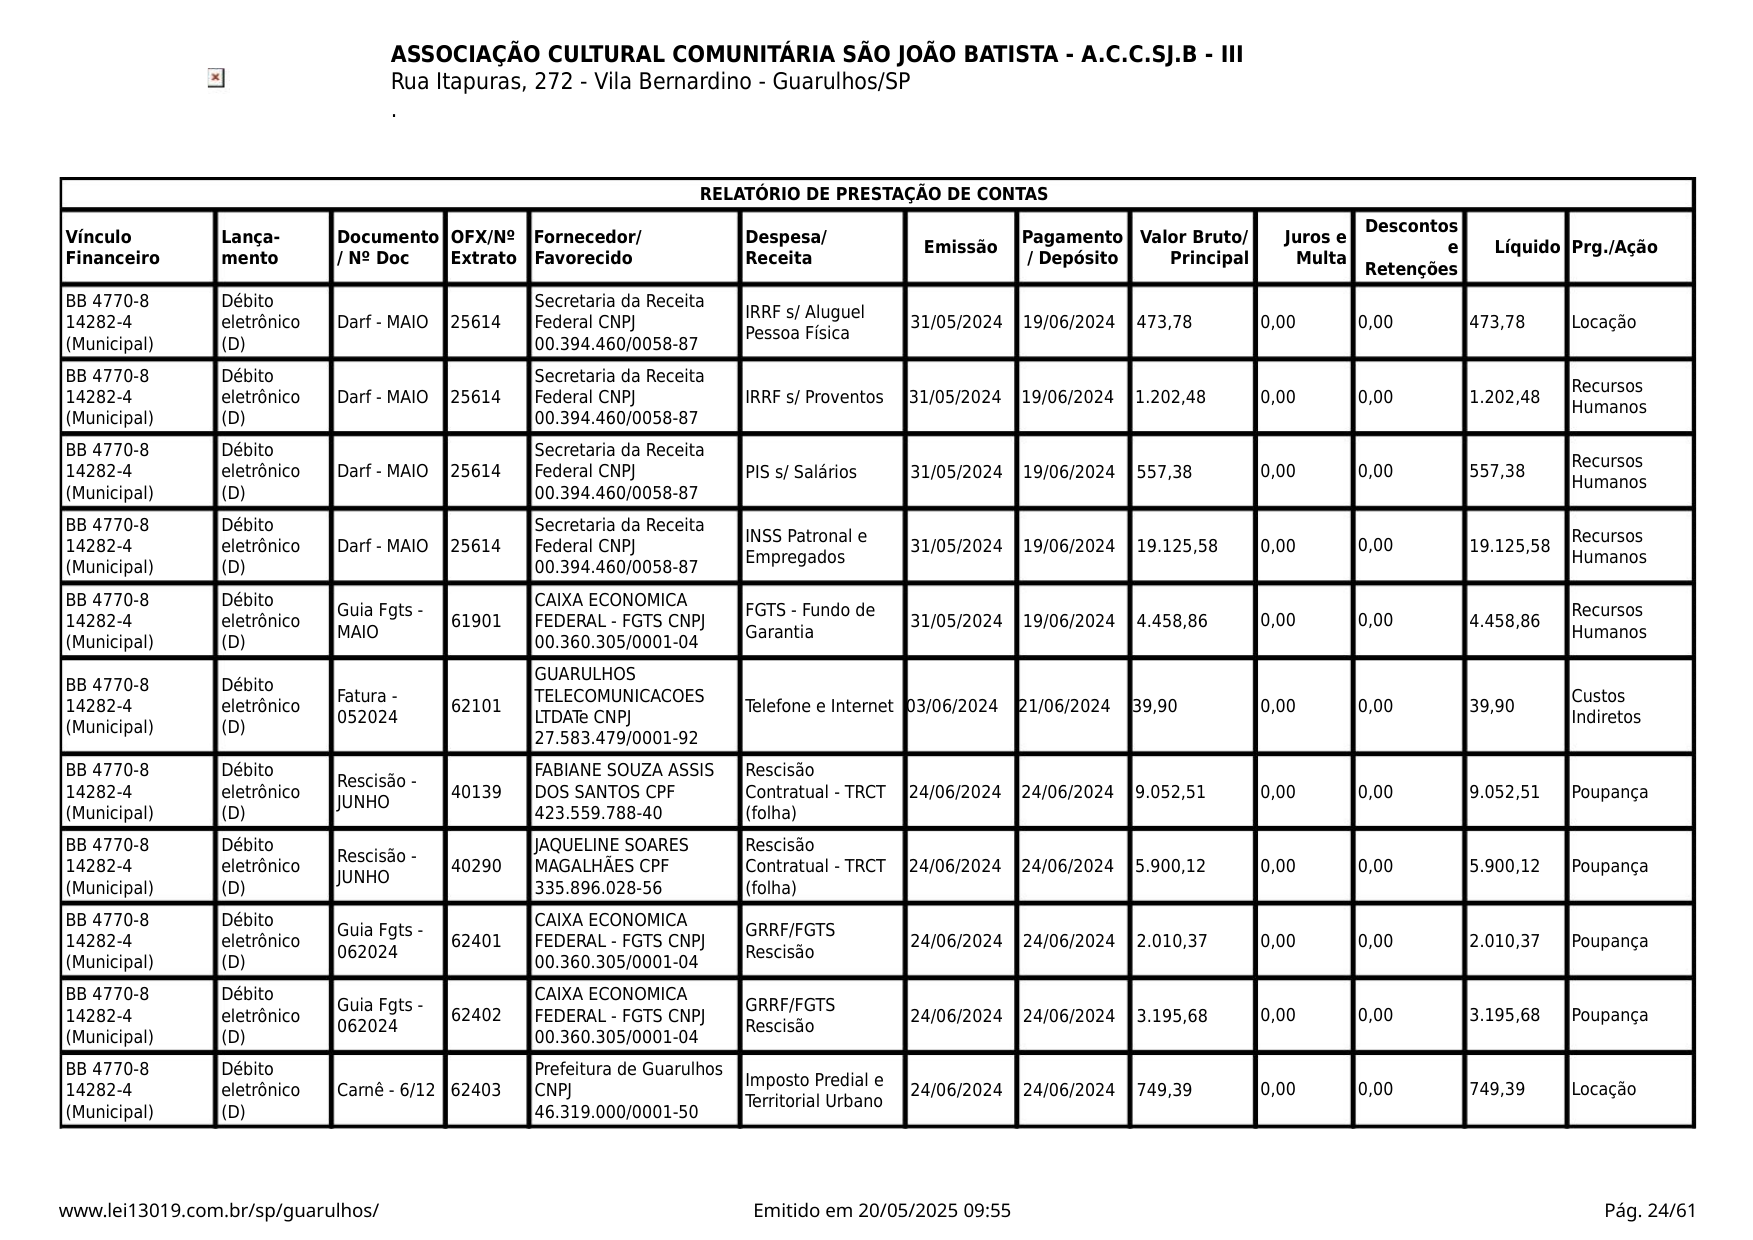

ASSOCIAÇÃO CULTURAL COMUNITÁRIA SÃO JOÃO BATISTA - A.C.C.SJ.B - III
Rua Itapuras, 272 - Vila Bernardino - Guarulhos/SP
.
RELATÓRIO DE PRESTAÇÃO DE CONTAS
Descontos
e
Retenções
Vínculo
Financeiro
Lança-
mento
Documento OFX/Nº Fornecedor/
/ Nº Doc Extrato Favorecido
Despesa/
Receita
Pagamento Valor Bruto/
/ Depósito Principal
Juros e
Multa
Emissão
Líquido Prg./Ação
BB 4770-8
14282-4
(Municipal)
Débito
eletrônico
(D)
Secretaria da Receita
Federal CNPJ
00.394.460/0058-87
IRRF s/ Aluguel
Pessoa Física
Darf - MAIO 25614
Darf - MAIO 25614
Darf - MAIO 25614
31/05/2024 19/06/2024 473,78
0,00
0,00
0,00
0,00
0,00
0,00
473,78
Locação
BB 4770-8
14282-4
(Municipal)
Débito
eletrônico
(D)
Secretaria da Receita
Federal CNPJ
00.394.460/0058-87
Recursos
Humanos
IRRF s/ Proventos 31/05/2024 19/06/2024 1.202,48
0,00
0,00
0,00
0,00
1.202,48
557,38
BB 4770-8
14282-4
(Municipal)
Débito
eletrônico
(D)
Secretaria da Receita
Federal CNPJ
00.394.460/0058-87
Recursos
Humanos
PIS s/ Salários
31/05/2024 19/06/2024 557,38
31/05/2024 19/06/2024 19.125,58
31/05/2024 19/06/2024 4.458,86
BB 4770-8
14282-4
(Municipal)
Débito
eletrônico
(D)
Secretaria da Receita
Federal CNPJ
00.394.460/0058-87
INSS Patronal e
Empregados
Recursos
Humanos
Darf - MAIO 25614
Guia Fgts -
19.125,58
4.458,86
BB 4770-8
14282-4
(Municipal)
Débito
eletrônico
(D)
CAIXA ECONOMICA
FEDERAL - FGTS CNPJ
00.360.305/0001-04
FGTS - Fundo de
Garantia
Recursos
Humanos
61901
MAIO
GUARULHOS
TELECOMUNICACOES
LTDATe CNPJ
BB 4770-8
14282-4
(Municipal)
Débito
eletrônico
(D)
Fatura -
052024
Custos
Indiretos
62101
Telefone e Internet 03/06/2024 21/06/2024 39,90
0,00
0,00
39,90
27.583.479/0001-92
BB 4770-8
14282-4
(Municipal)
Débito
eletrônico
(D)
FABIANE SOUZA ASSIS
DOS SANTOS CPF
423.559.788-40
Rescisão
Rescisão -
JUNHO
40139
40290
62401
62402
Contratual - TRCT 24/06/2024 24/06/2024 9.052,51
(folha)
0,00
0,00
0,00
0,00
0,00
0,00
0,00
0,00
0,00
0,00
9.052,51
5.900,12
2.010,37
3.195,68
749,39
Poupança
Poupança
Poupança
Poupança
Locação
BB 4770-8
14282-4
(Municipal)
Débito
eletrônico
(D)
JAQUELINE SOARES
MAGALHÃES CPF
335.896.028-56
Rescisão
Rescisão -
JUNHO
Contratual - TRCT 24/06/2024 24/06/2024 5.900,12
(folha)
BB 4770-8
14282-4
(Municipal)
Débito
eletrônico
(D)
CAIXA ECONOMICA
FEDERAL - FGTS CNPJ
00.360.305/0001-04
Guia Fgts -
062024
GRRF/FGTS
Rescisão
24/06/2024 24/06/2024 2.010,37
24/06/2024 24/06/2024 3.195,68
24/06/2024 24/06/2024 749,39
BB 4770-8
14282-4
(Municipal)
Débito
eletrônico
(D)
CAIXA ECONOMICA
FEDERAL - FGTS CNPJ
00.360.305/0001-04
Guia Fgts -
062024
GRRF/FGTS
Rescisão
BB 4770-8
14282-4
(Municipal)
Débito
eletrônico
(D)
Prefeitura de Guarulhos
CNPJ
46.319.000/0001-50
Imposto Predial e
Territorial Urbano
Carnê - 6/12 62403
www.lei13019.com.br/sp/guarulhos/
Emitido em 20/05/2025 09:55
Pág. 24/61